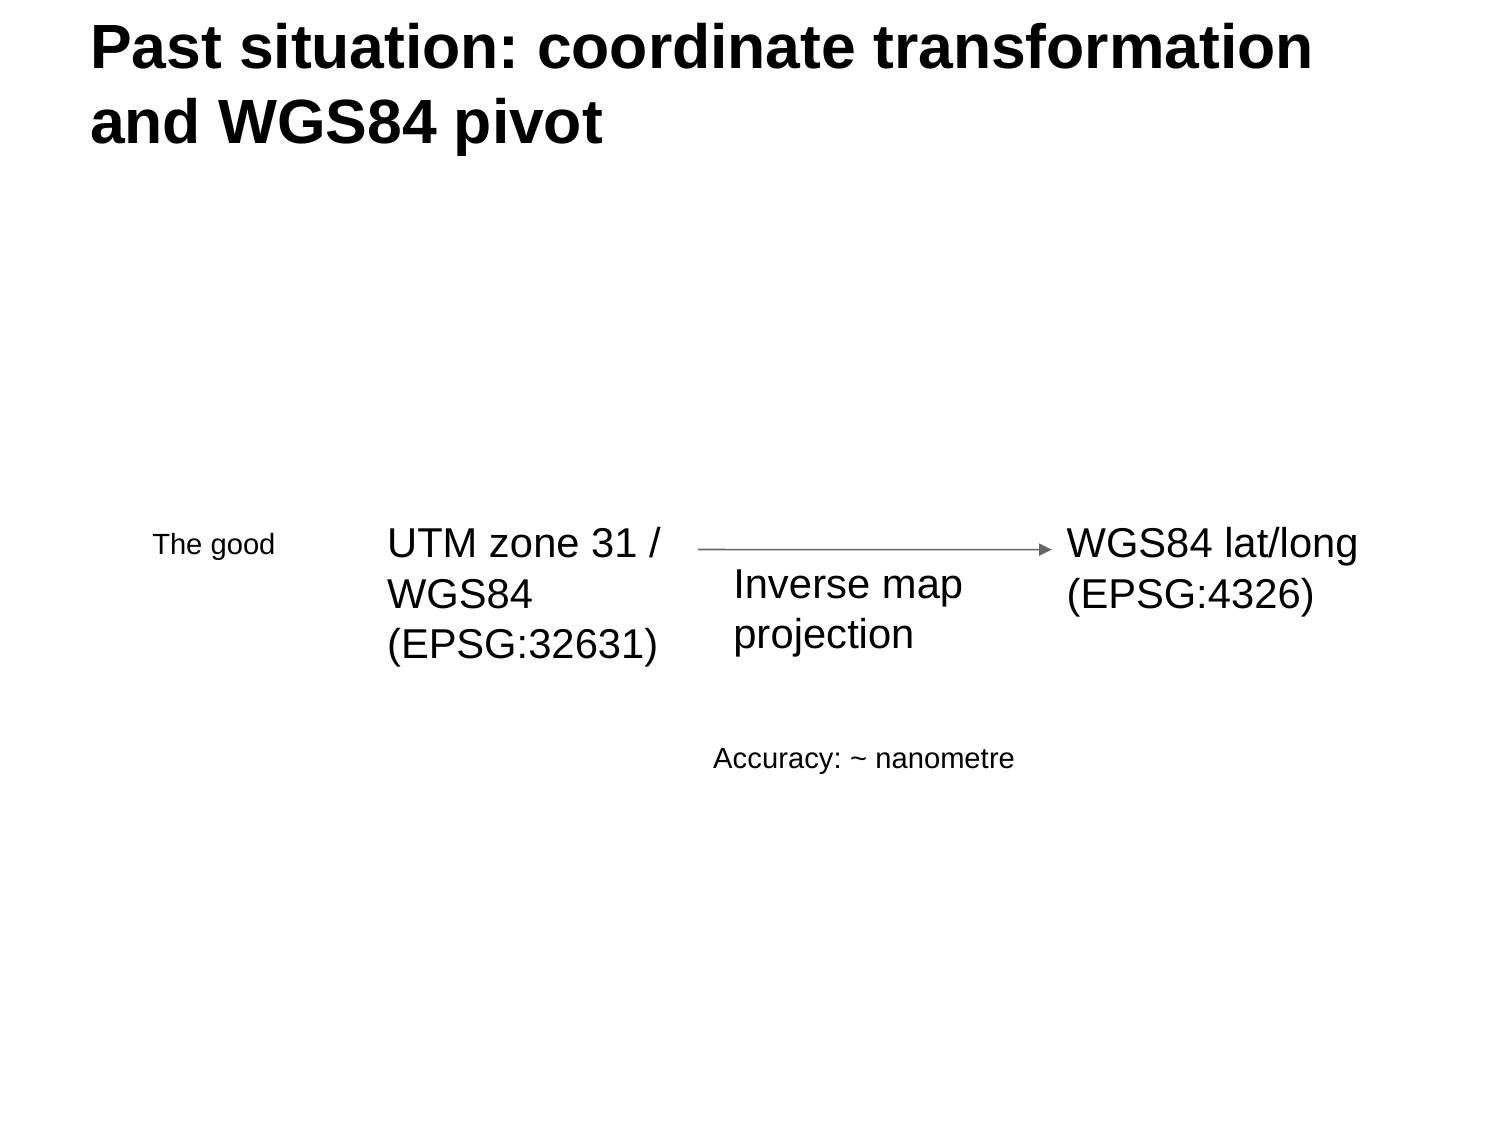

# Past situation: coordinate transformation and WGS84 pivot
UTM zone 31 / WGS84
(EPSG:32631)
WGS84 lat/long
(EPSG:4326)
The good
Inverse map projection
Accuracy: ~ nanometre